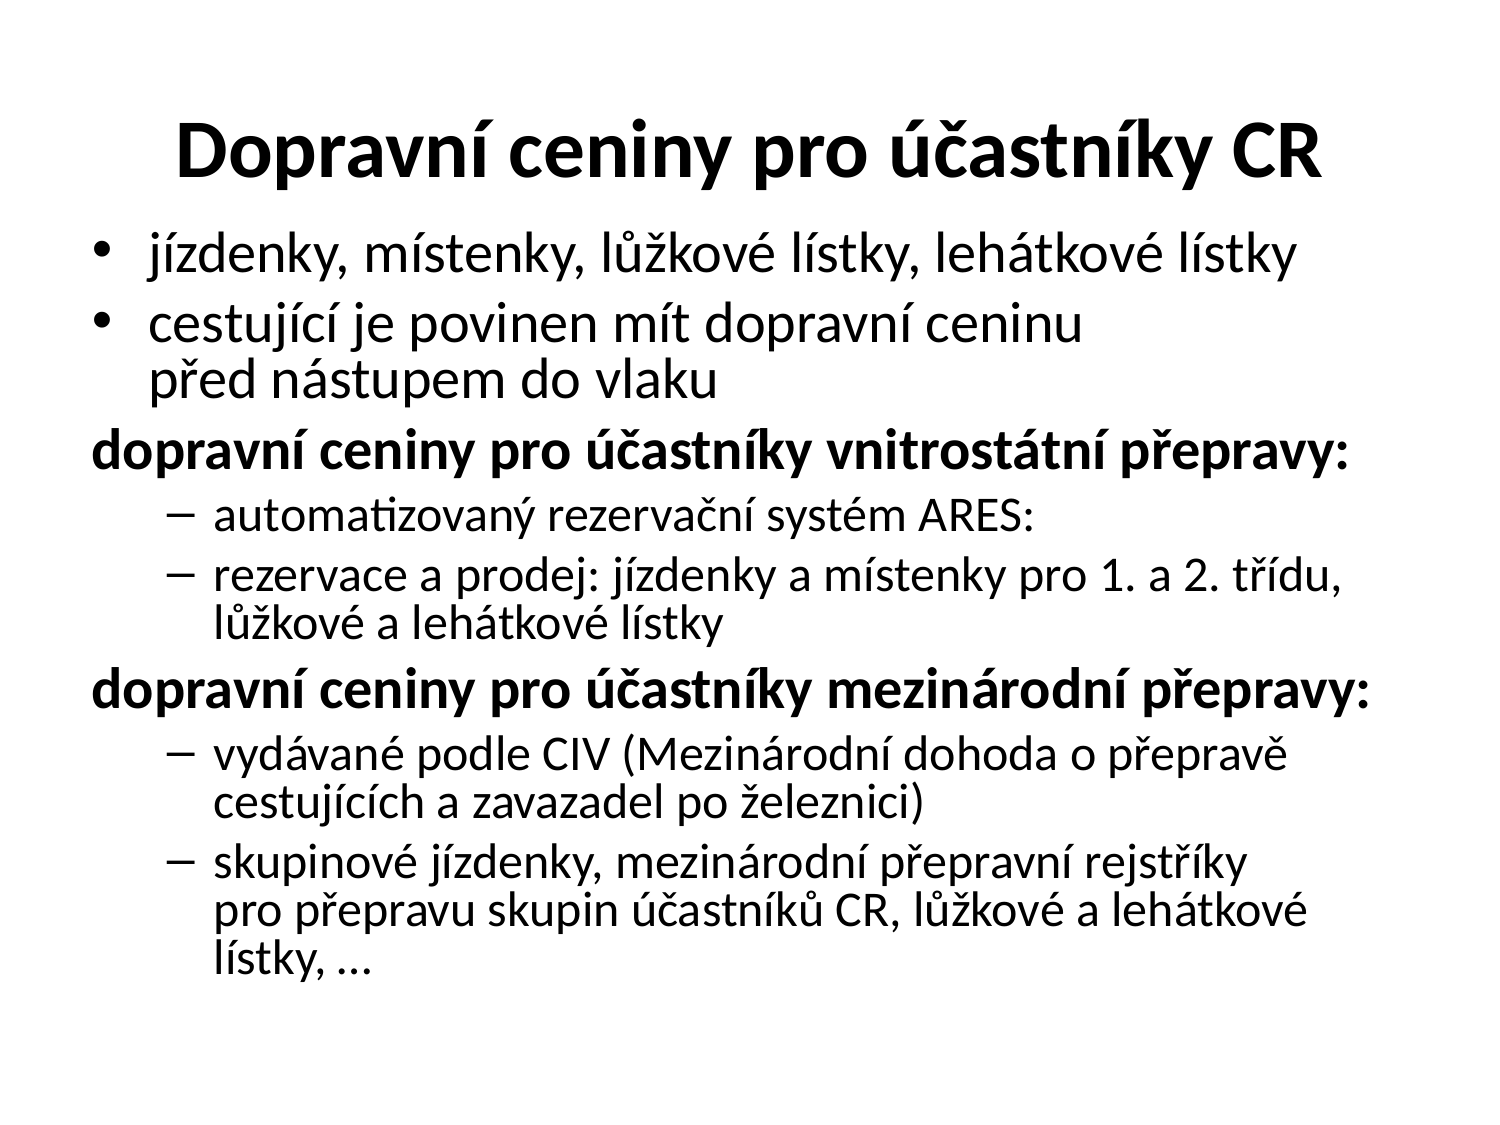

# Dopravní ceniny pro účastníky CR
jízdenky, místenky, lůžkové lístky, lehátkové lístky
cestující je povinen mít dopravní ceninu
před nástupem do vlaku
dopravní ceniny pro účastníky vnitrostátní přepravy:
automatizovaný rezervační systém ARES:
rezervace a prodej: jízdenky a místenky pro 1. a 2. třídu, lůžkové a lehátkové lístky
dopravní ceniny pro účastníky mezinárodní přepravy:
vydávané podle CIV (Mezinárodní dohoda o přepravě cestujících a zavazadel po železnici)
skupinové jízdenky, mezinárodní přepravní rejstříky
pro přepravu skupin účastníků CR, lůžkové a lehátkové lístky, …